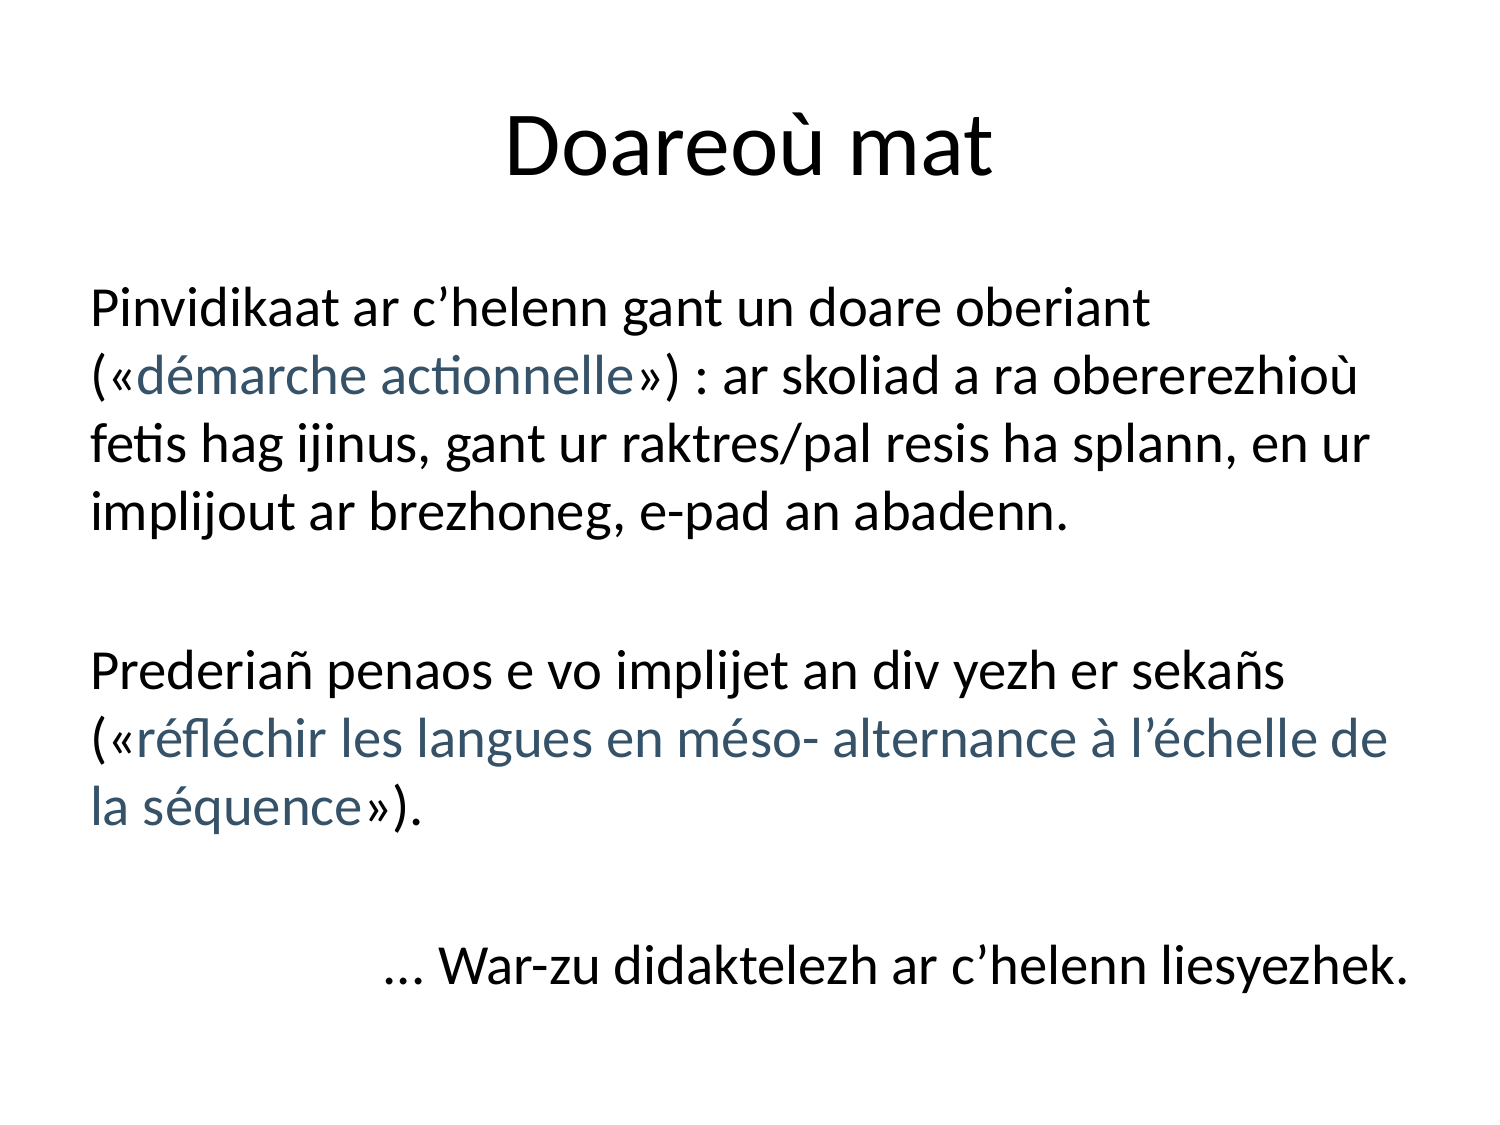

# Doareoù mat
Pinvidikaat ar c’helenn gant un doare oberiant («démarche actionnelle») : ar skoliad a ra obererezhioù fetis hag ijinus, gant ur raktres/pal resis ha splann, en ur implijout ar brezhoneg, e-pad an abadenn.
Prederiañ penaos e vo implijet an div yezh er sekañs («réfléchir les langues en méso- alternance à l’échelle de la séquence»).
... War-zu didaktelezh ar c’helenn liesyezhek.